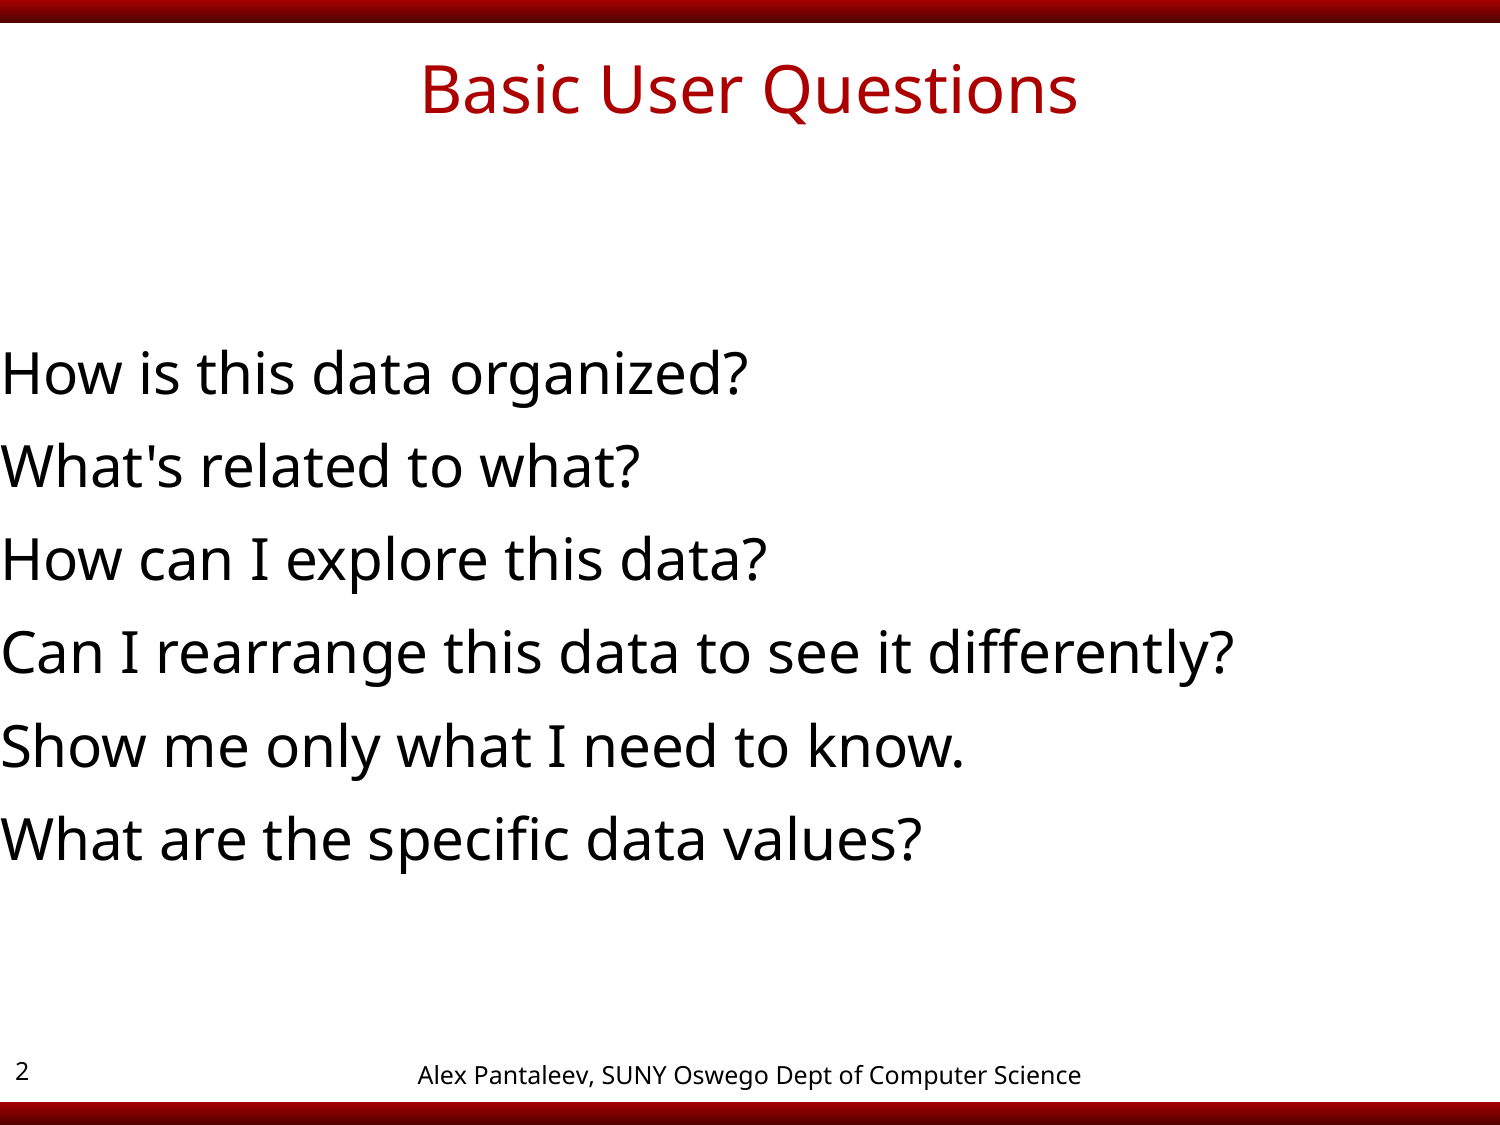

# Basic User Questions
How is this data organized?
What's related to what?
How can I explore this data?
Can I rearrange this data to see it differently?
Show me only what I need to know.
What are the specific data values?
2